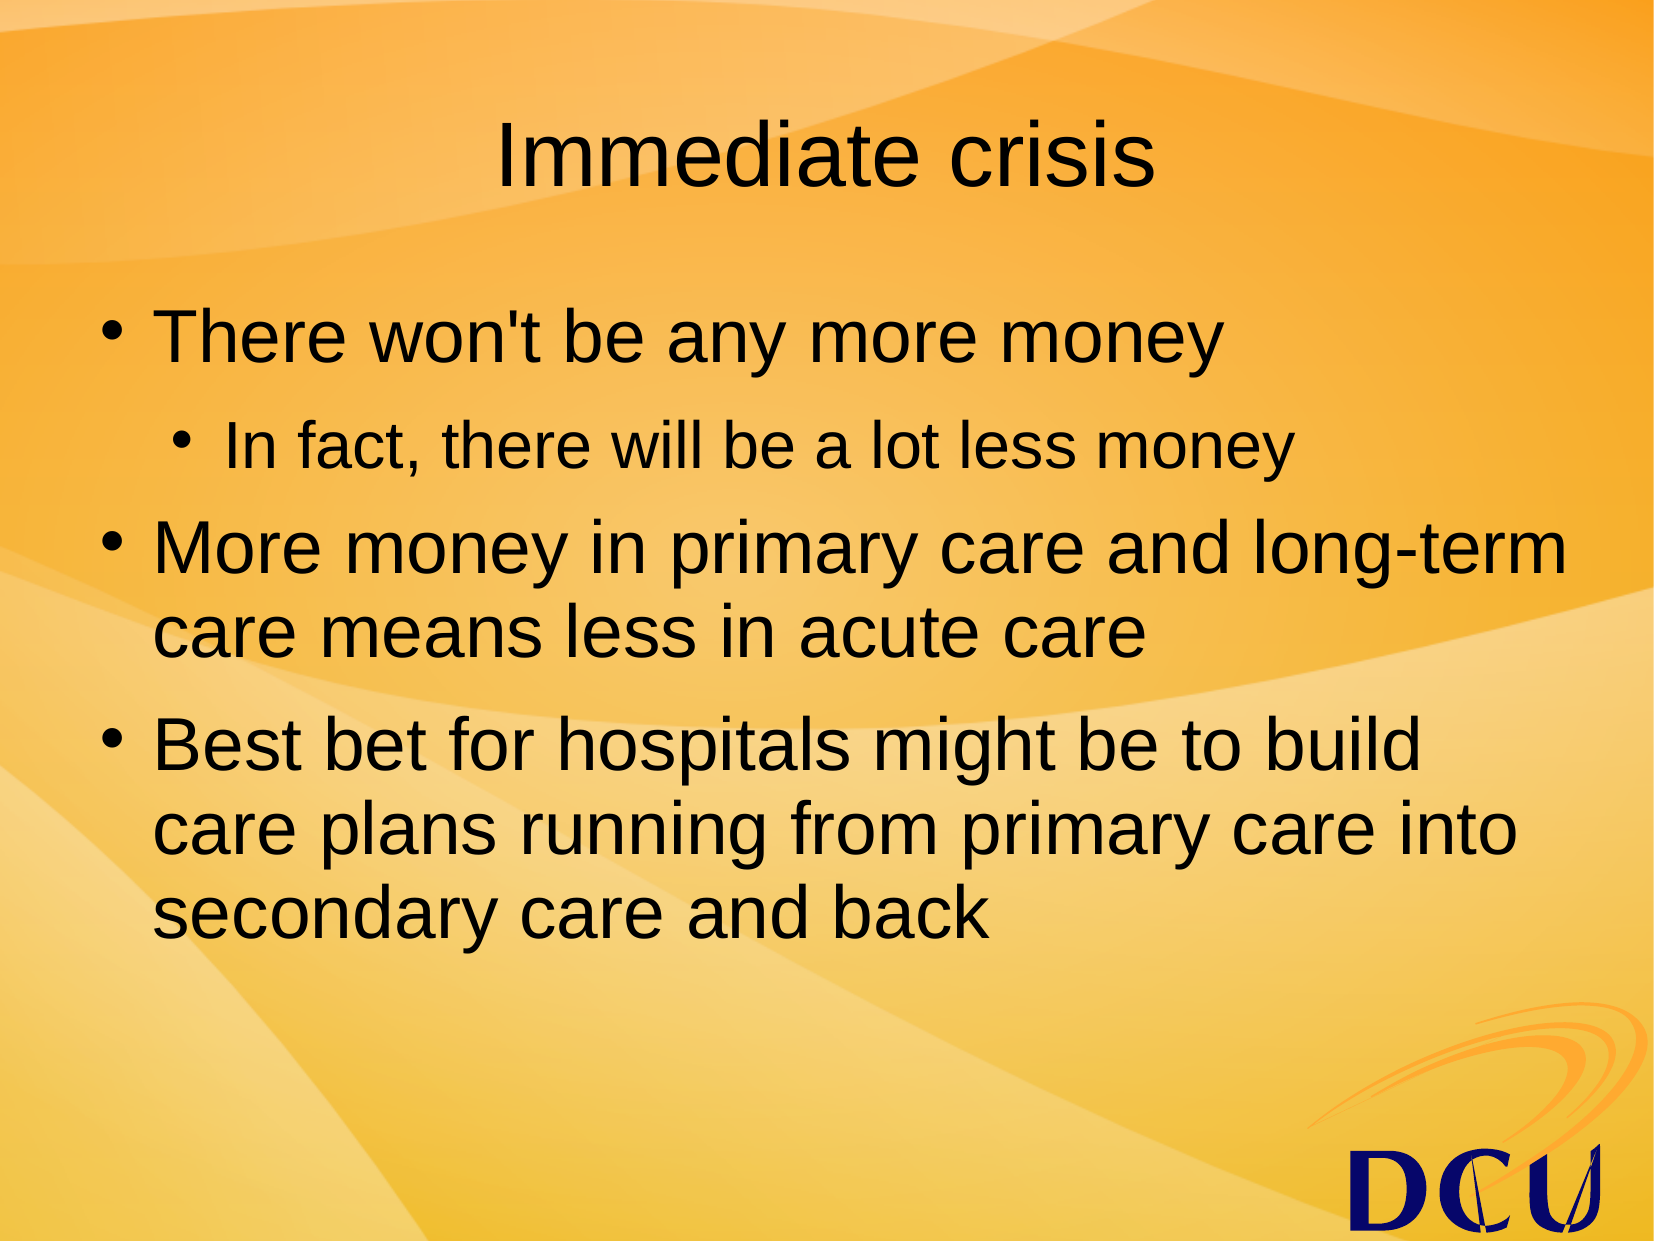

# Immediate crisis
There won't be any more money
In fact, there will be a lot less money
More money in primary care and long-term care means less in acute care
Best bet for hospitals might be to build care plans running from primary care into secondary care and back